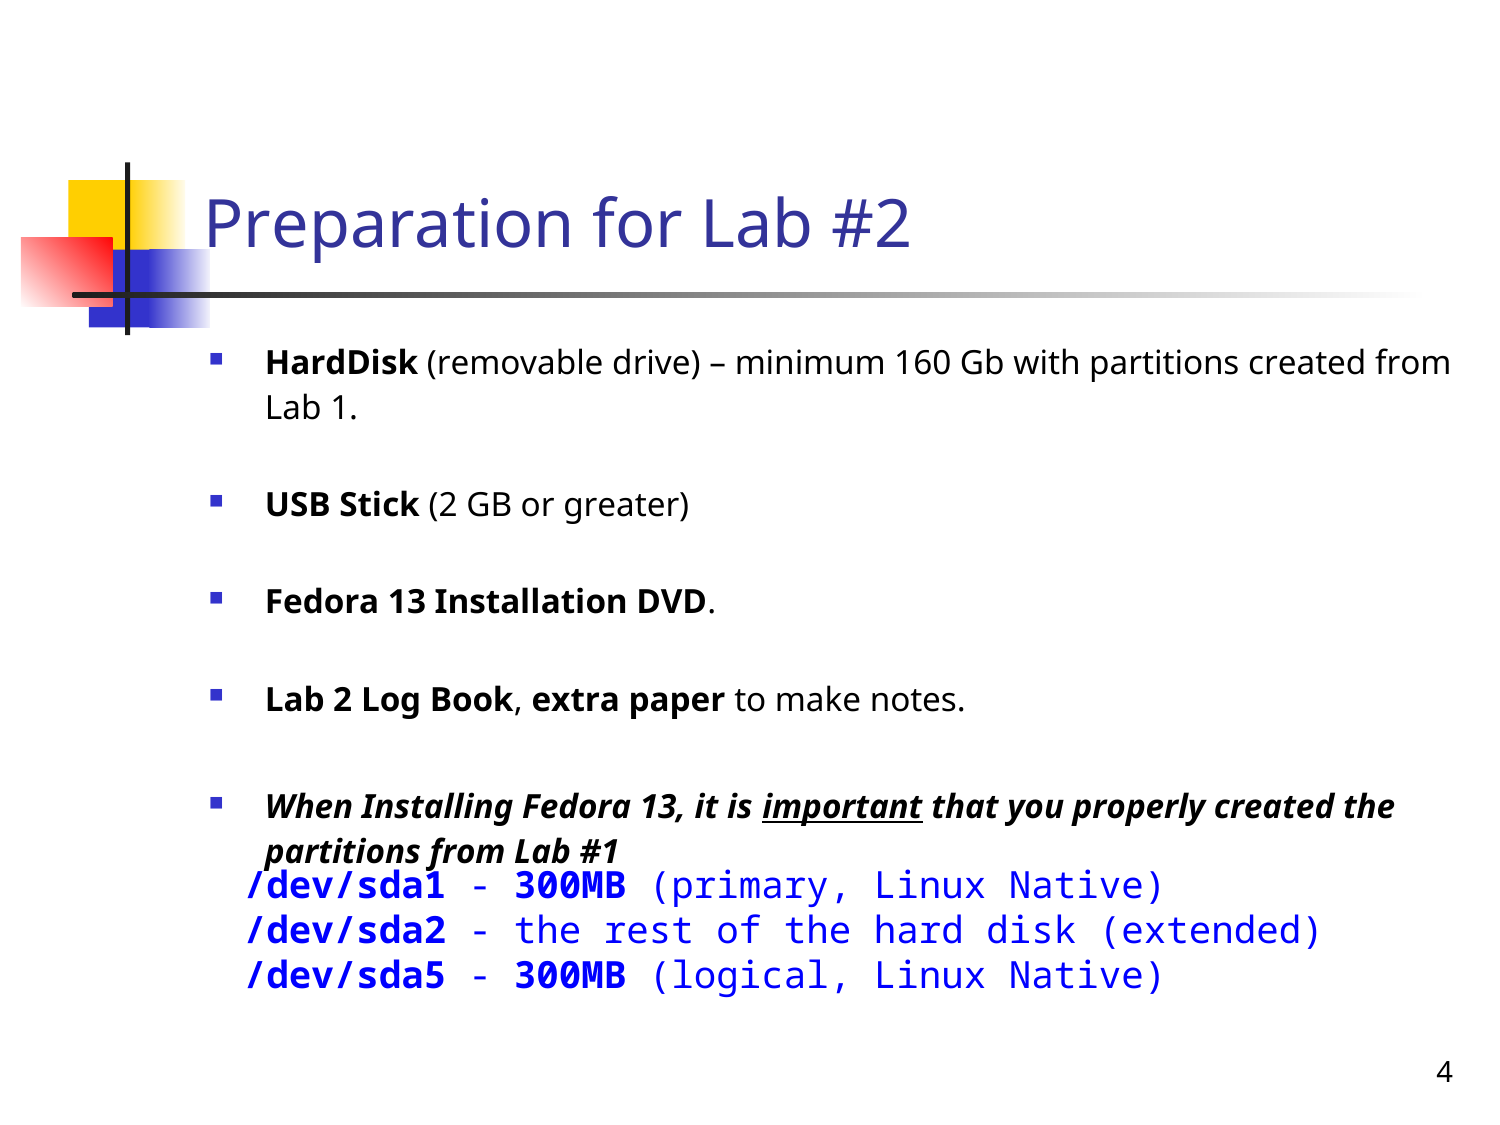

# Preparation for Lab #2
HardDisk (removable drive) – minimum 160 Gb with partitions created from Lab 1.
USB Stick (2 GB or greater)
Fedora 13 Installation DVD.
Lab 2 Log Book, extra paper to make notes.
When Installing Fedora 13, it is important that you properly created the partitions from Lab #1
 /dev/sda1 - 300MB (primary, Linux Native)
 /dev/sda2 - the rest of the hard disk (extended)
 /dev/sda5 - 300MB (logical, Linux Native)
4